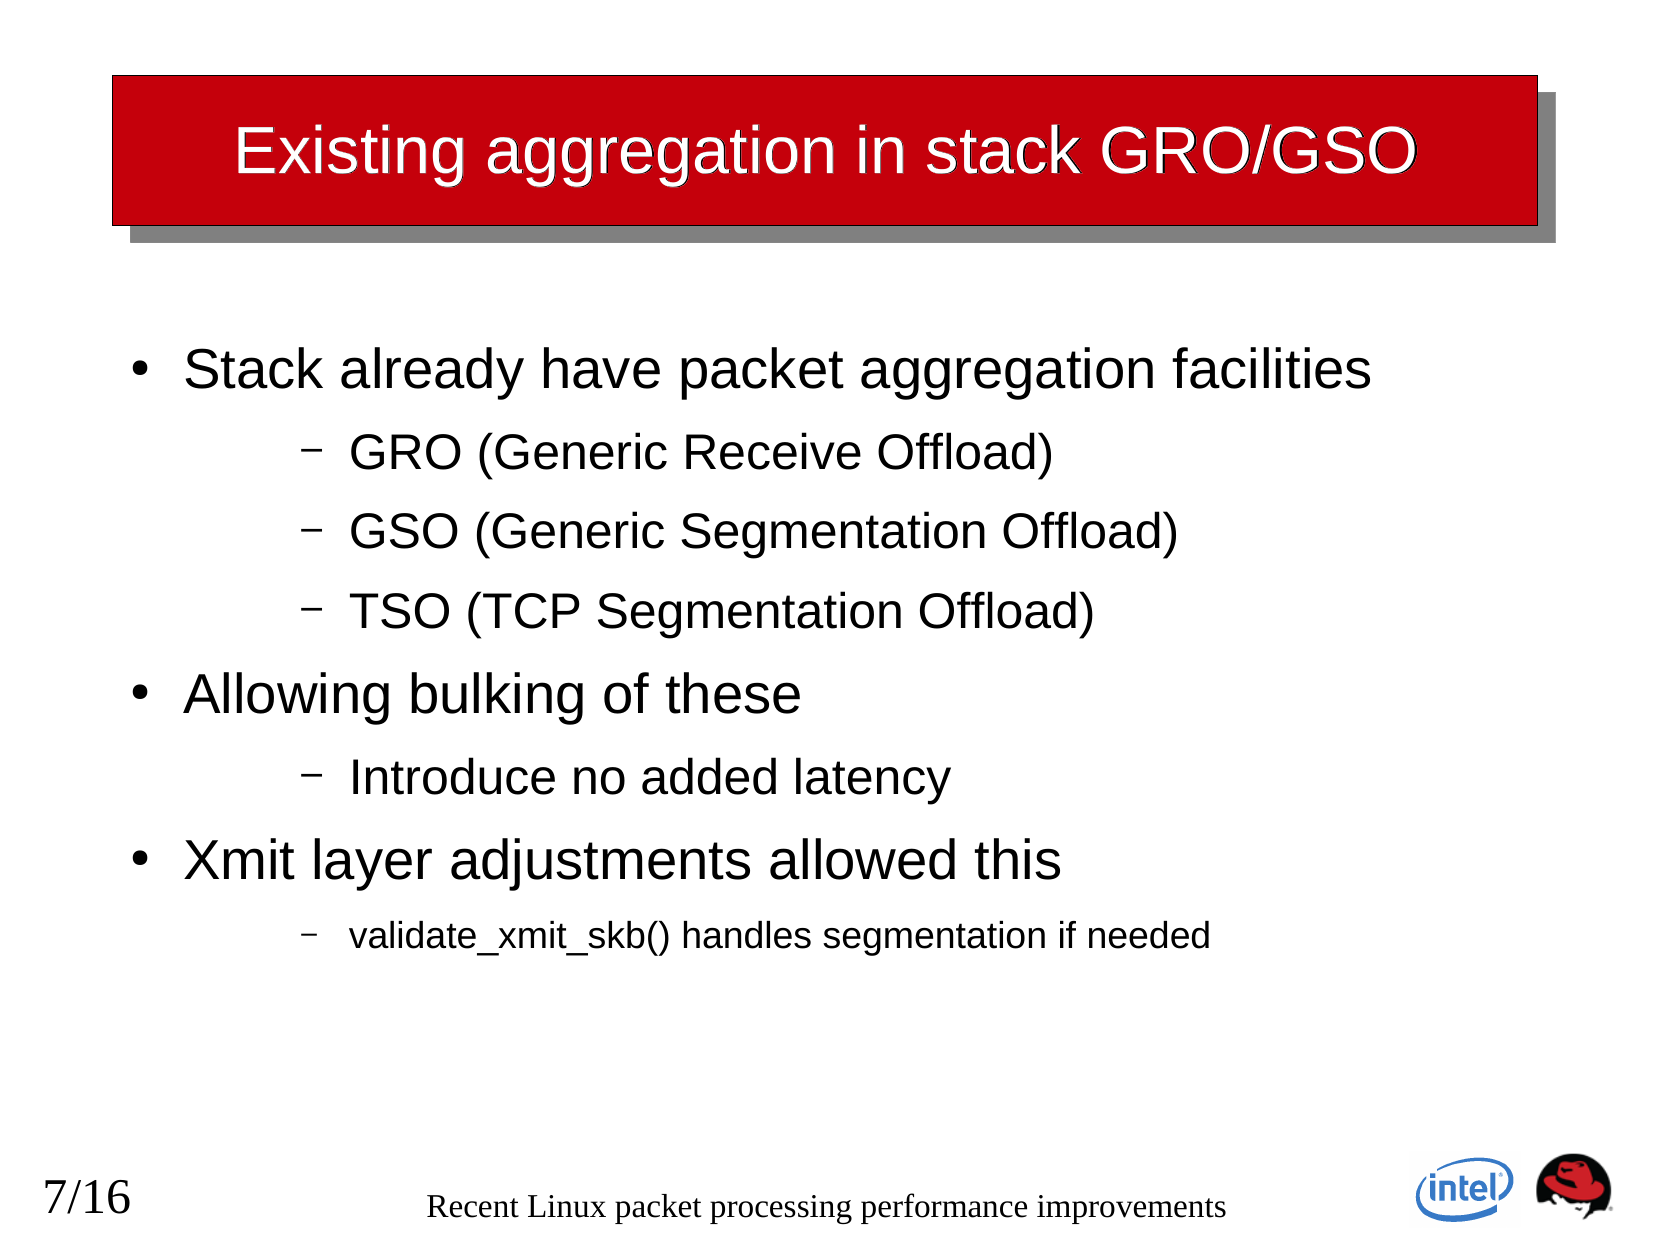

# Existing aggregation in stack GRO/GSO
Stack already have packet aggregation facilities
GRO (Generic Receive Offload)
GSO (Generic Segmentation Offload)
TSO (TCP Segmentation Offload)
Allowing bulking of these
Introduce no added latency
Xmit layer adjustments allowed this
validate_xmit_skb() handles segmentation if needed